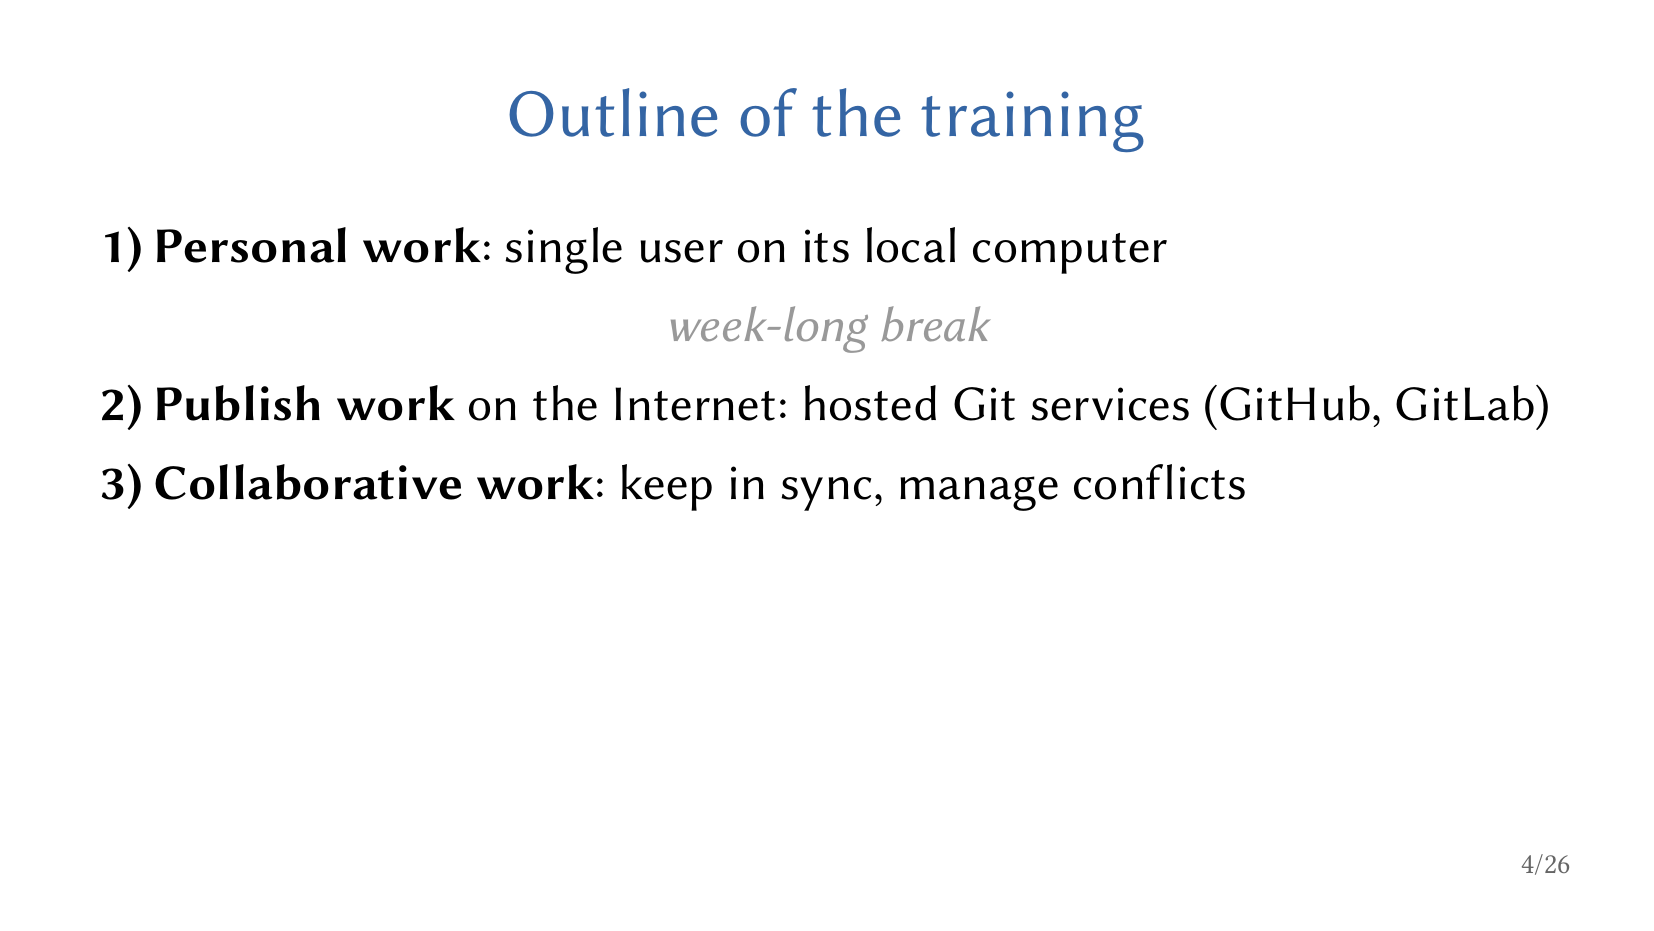

# Outline of the training
Personal work: single user on its local computer
week-long break
Publish work on the Internet: hosted Git services (GitHub, GitLab)
Collaborative work: keep in sync, manage conflicts
4